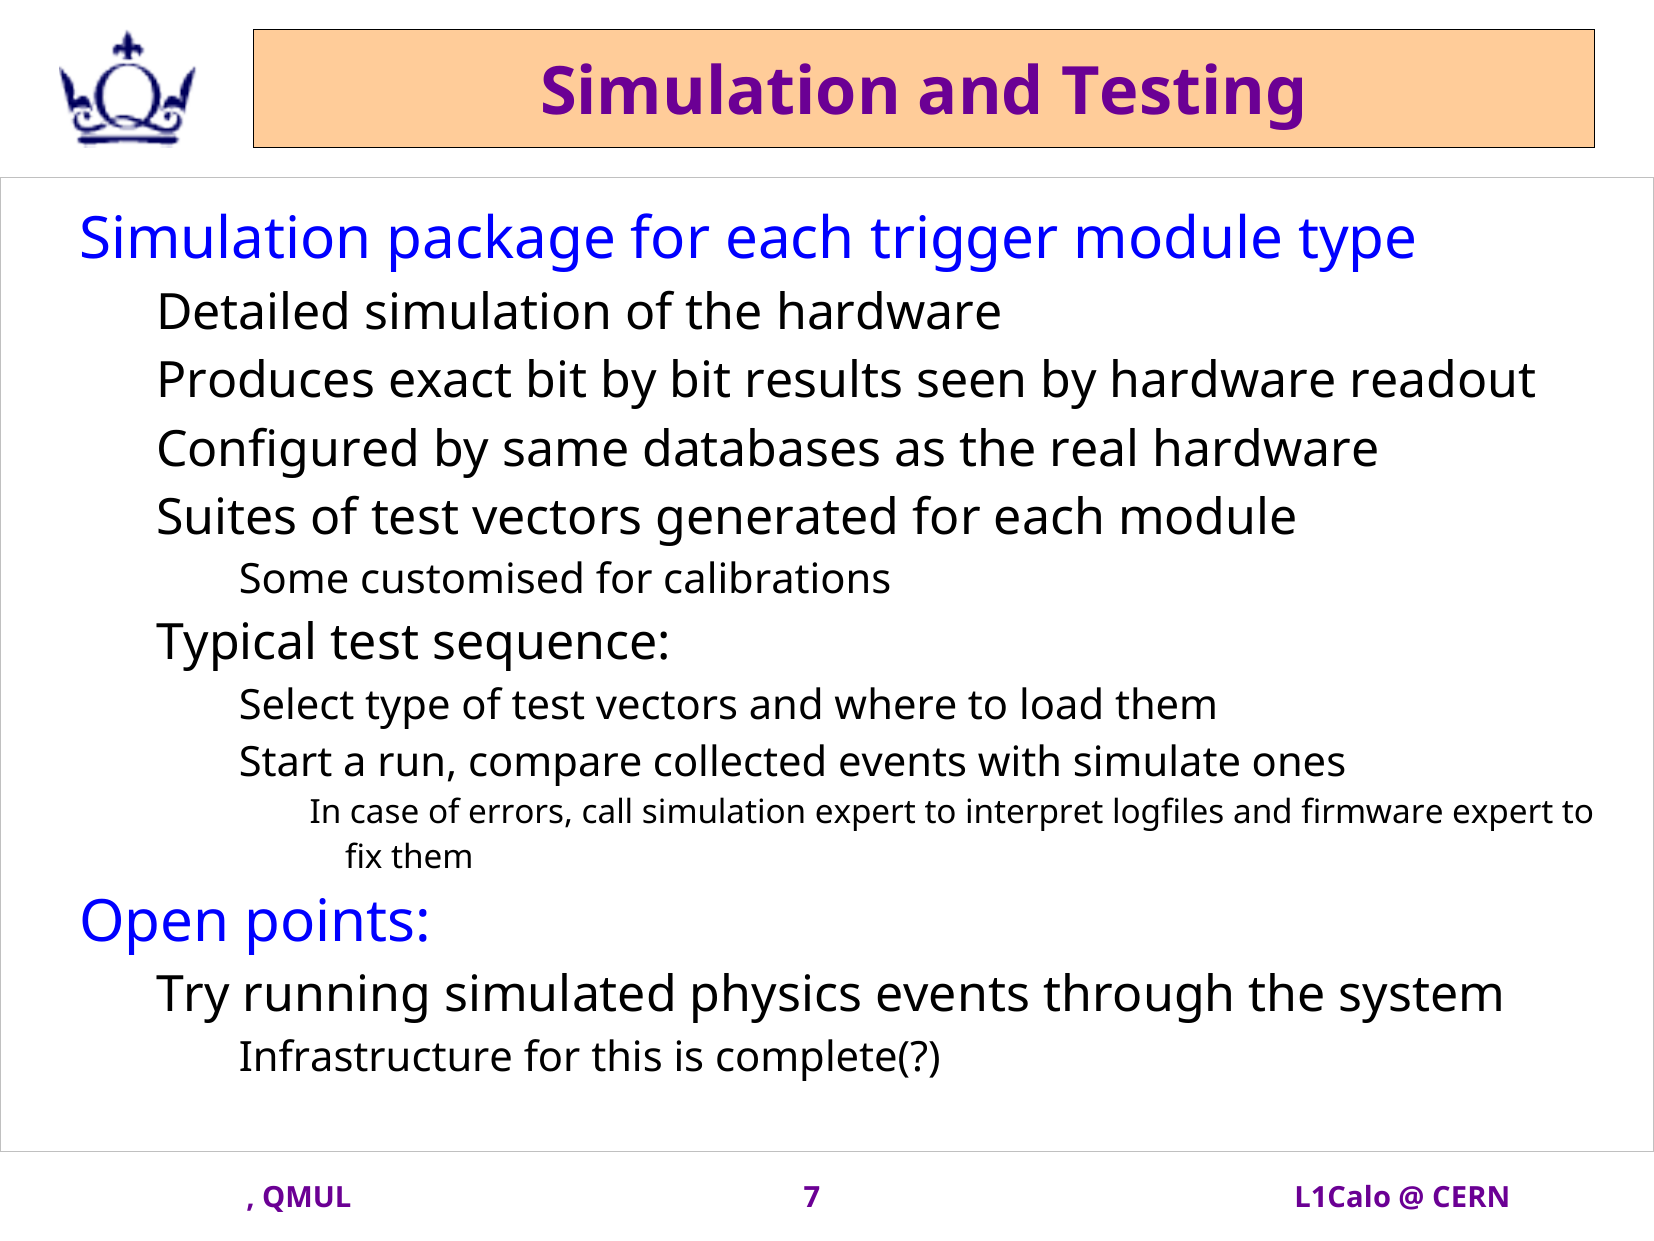

# Simulation and Testing
Simulation package for each trigger module type
Detailed simulation of the hardware
Produces exact bit by bit results seen by hardware readout
Configured by same databases as the real hardware
Suites of test vectors generated for each module
Some customised for calibrations
Typical test sequence:
Select type of test vectors and where to load them
Start a run, compare collected events with simulate ones
In case of errors, call simulation expert to interpret logfiles and firmware expert to fix them
Open points:
Try running simulated physics events through the system
Infrastructure for this is complete(?)